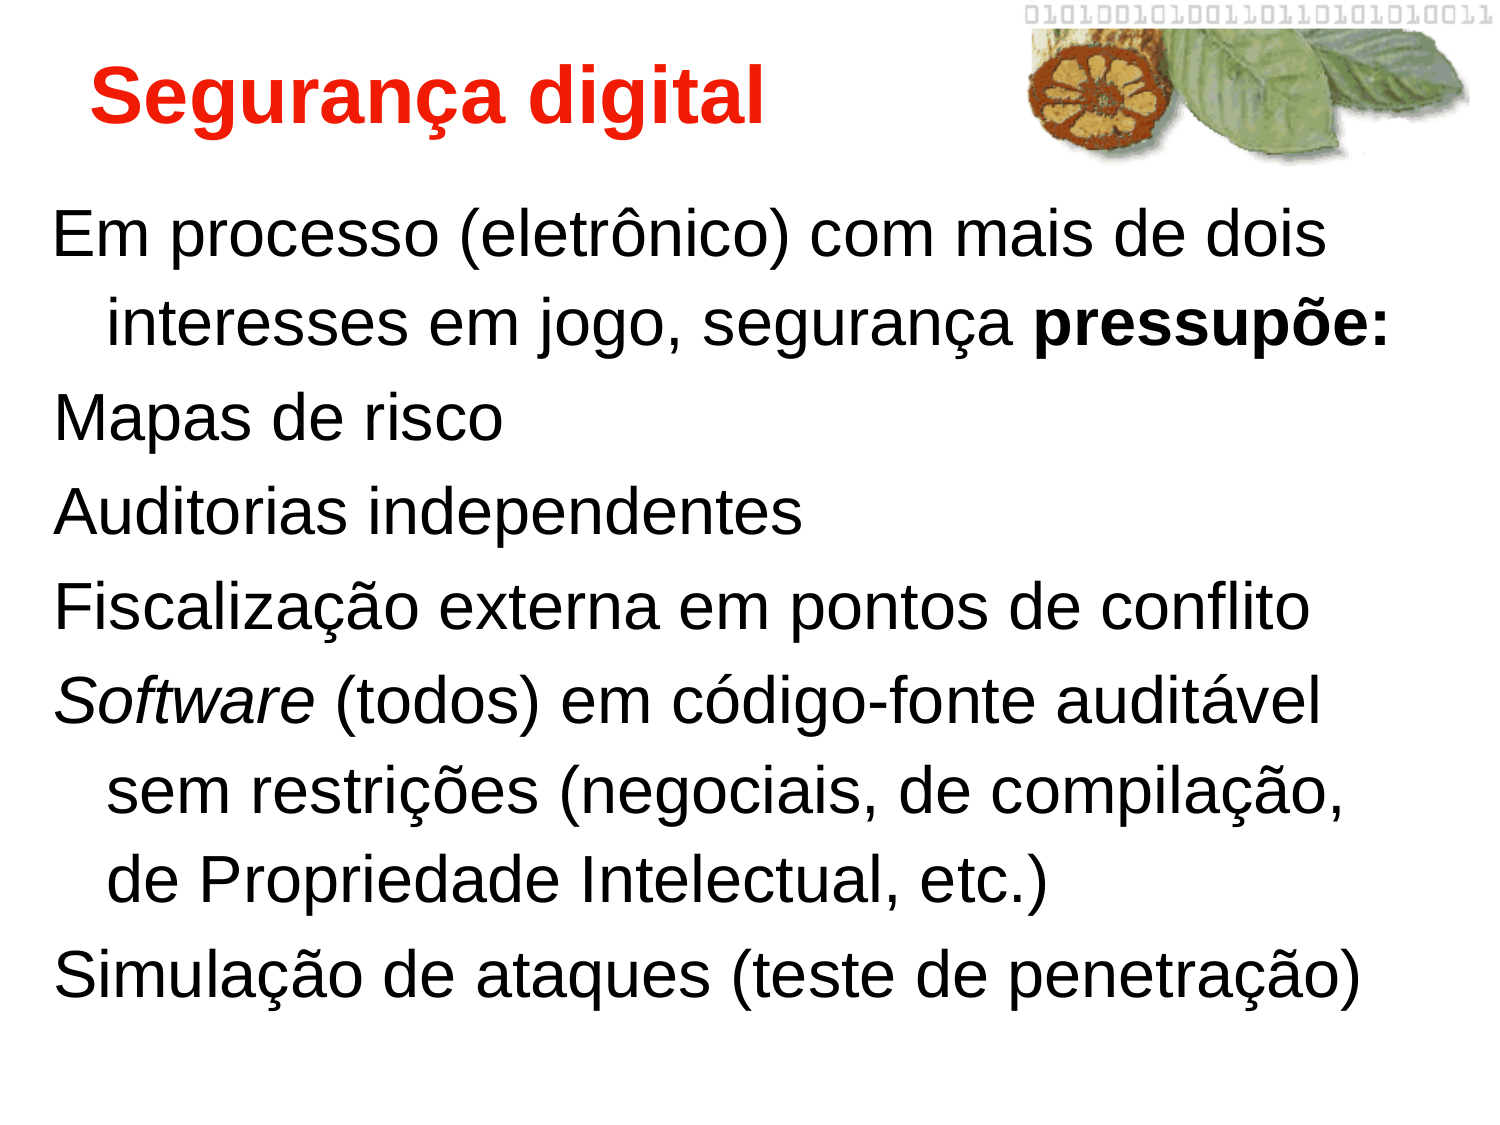

# Segurança digital
Em processo (eletrônico) com mais de dois interesses em jogo, segurança pressupõe:
Mapas de risco
Auditorias independentes
Fiscalização externa em pontos de conflito
Software (todos) em código-fonte auditável sem restrições (negociais, de compilação, de Propriedade Intelectual, etc.)
Simulação de ataques (teste de penetração)